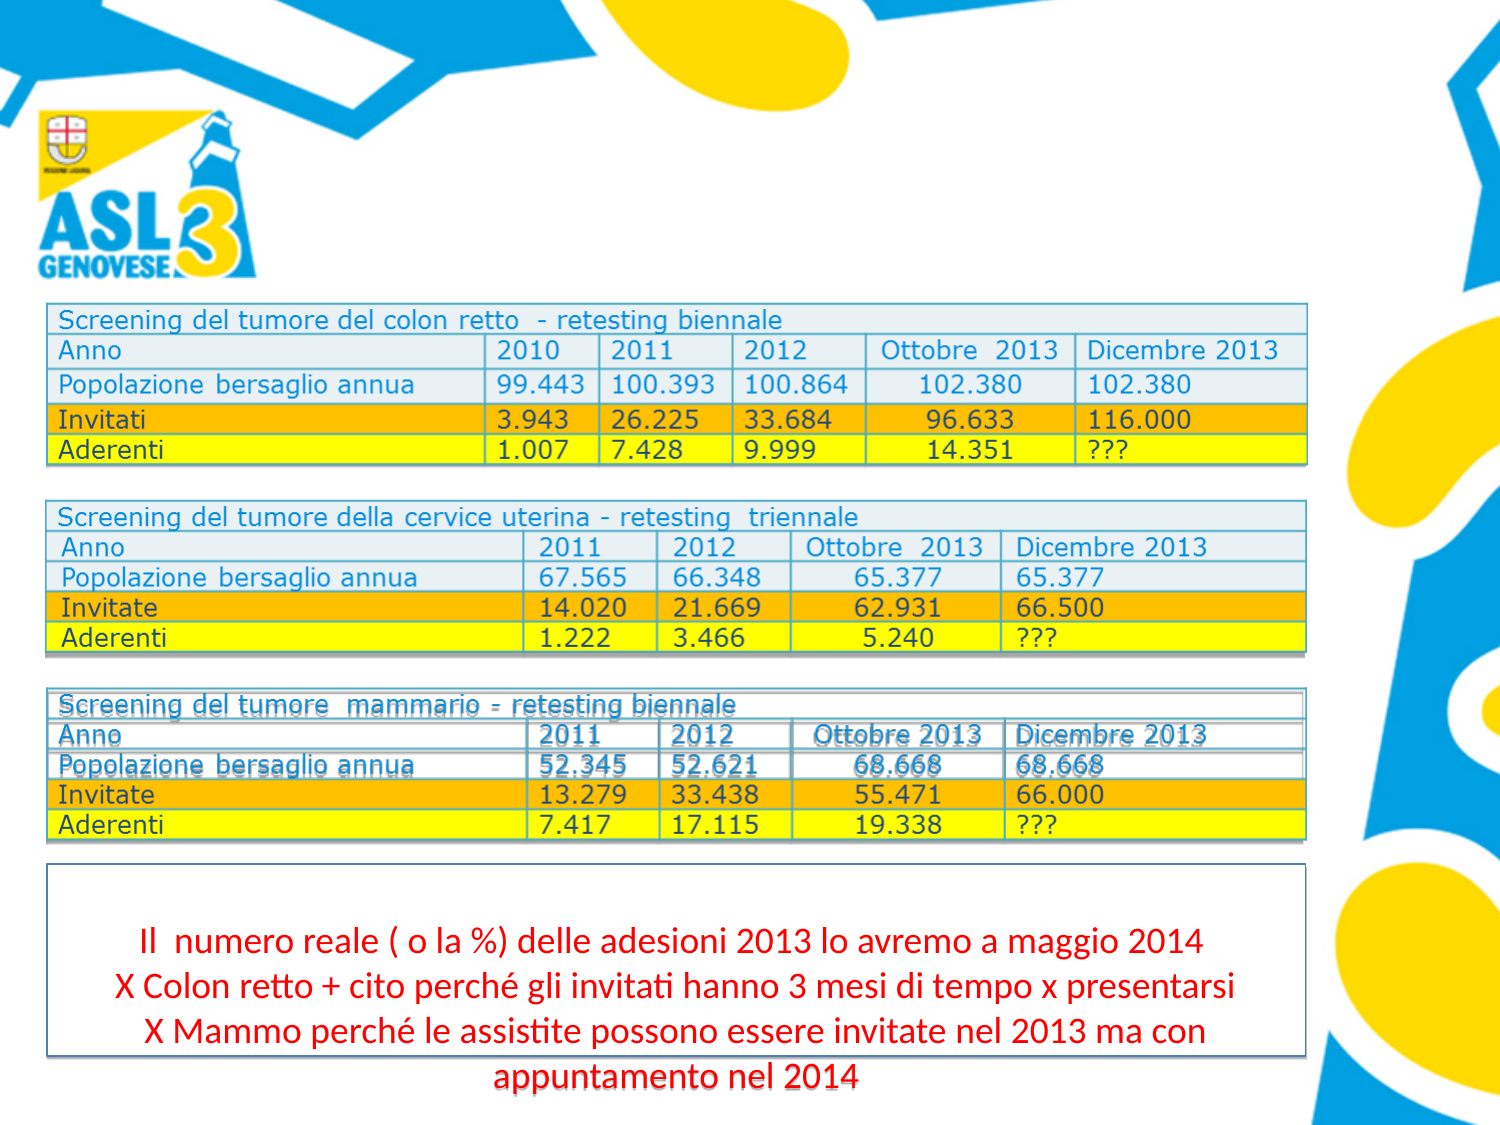

Il numero reale ( o la %) delle adesioni 2013 lo avremo a maggio 2014
X Colon retto + cito perché gli invitati hanno 3 mesi di tempo x presentarsi
X Mammo perché le assistite possono essere invitate nel 2013 ma con appuntamento nel 2014